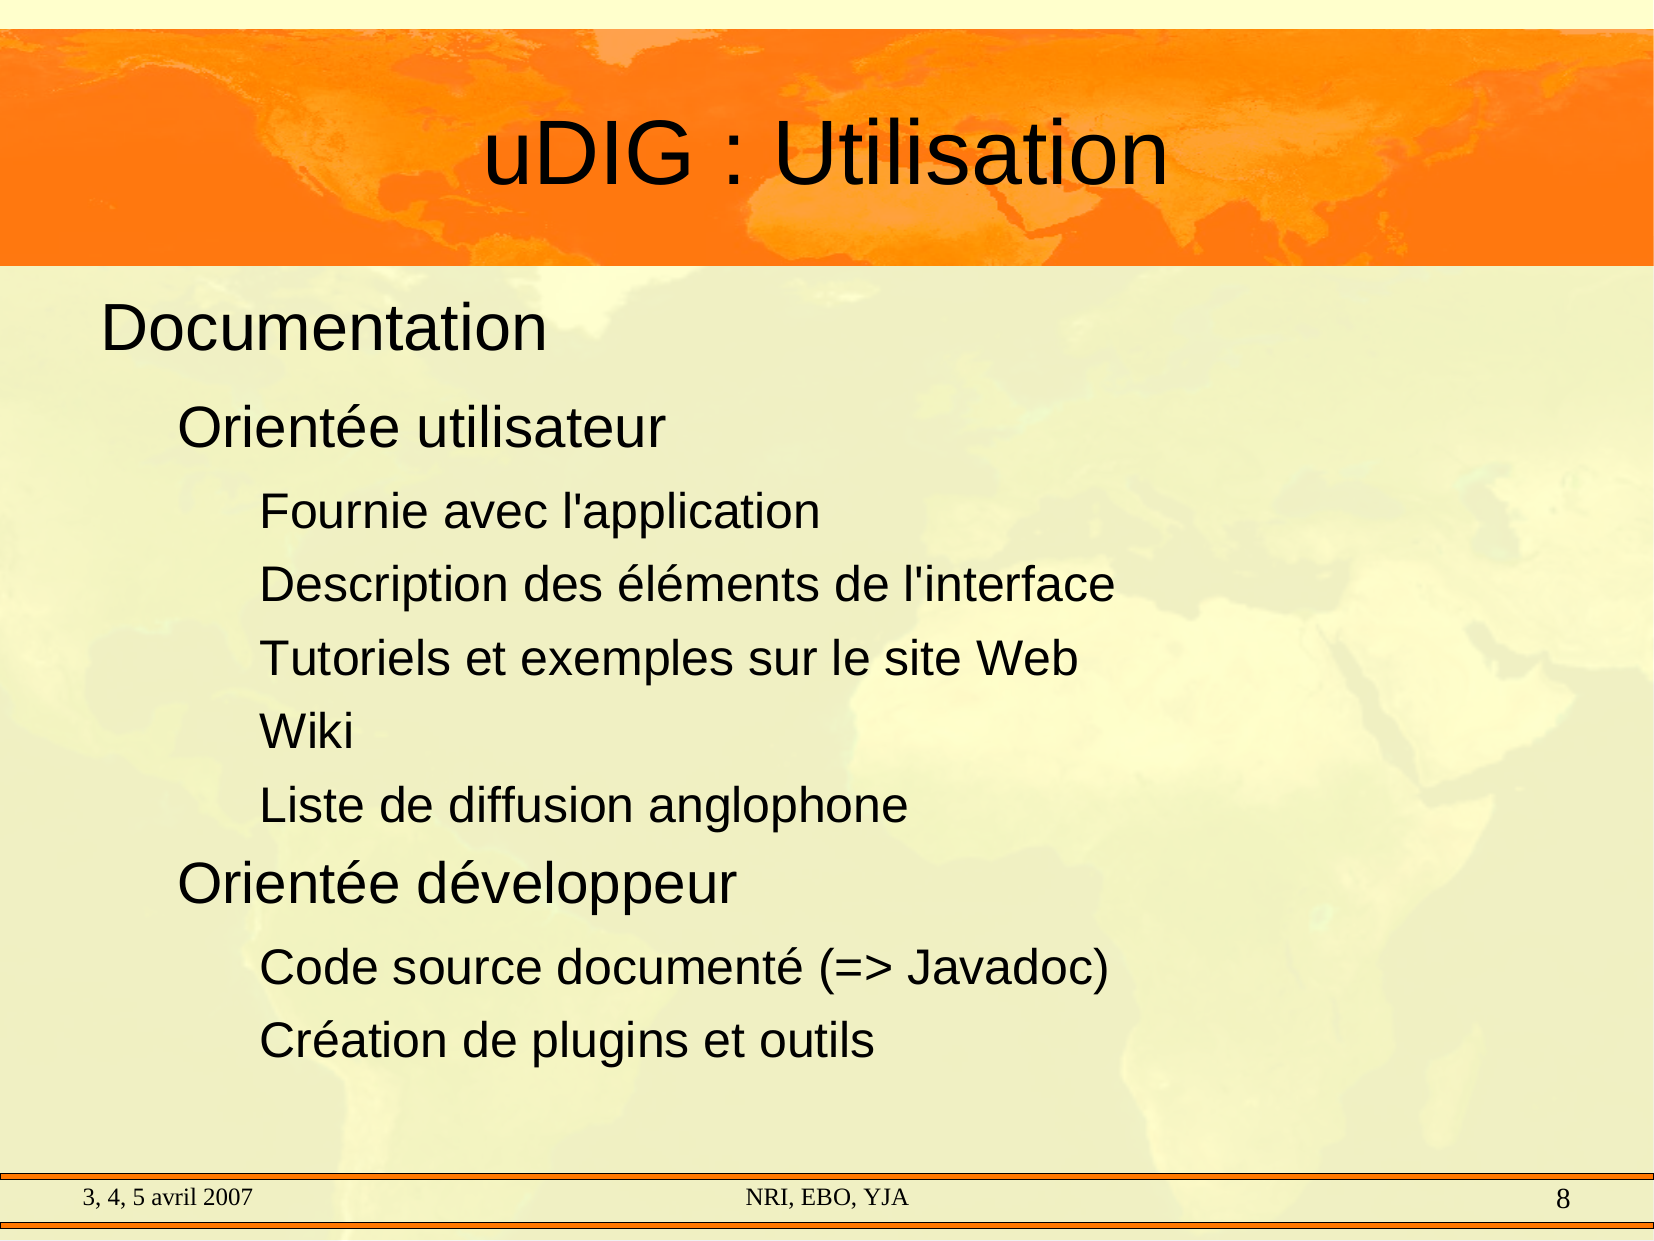

# uDIG : Utilisation
Documentation
Orientée utilisateur
Fournie avec l'application
Description des éléments de l'interface
Tutoriels et exemples sur le site Web
Wiki
Liste de diffusion anglophone
Orientée développeur
Code source documenté (=> Javadoc)
Création de plugins et outils
3, 4, 5 avril 2007
NRI, EBO, YJA
8